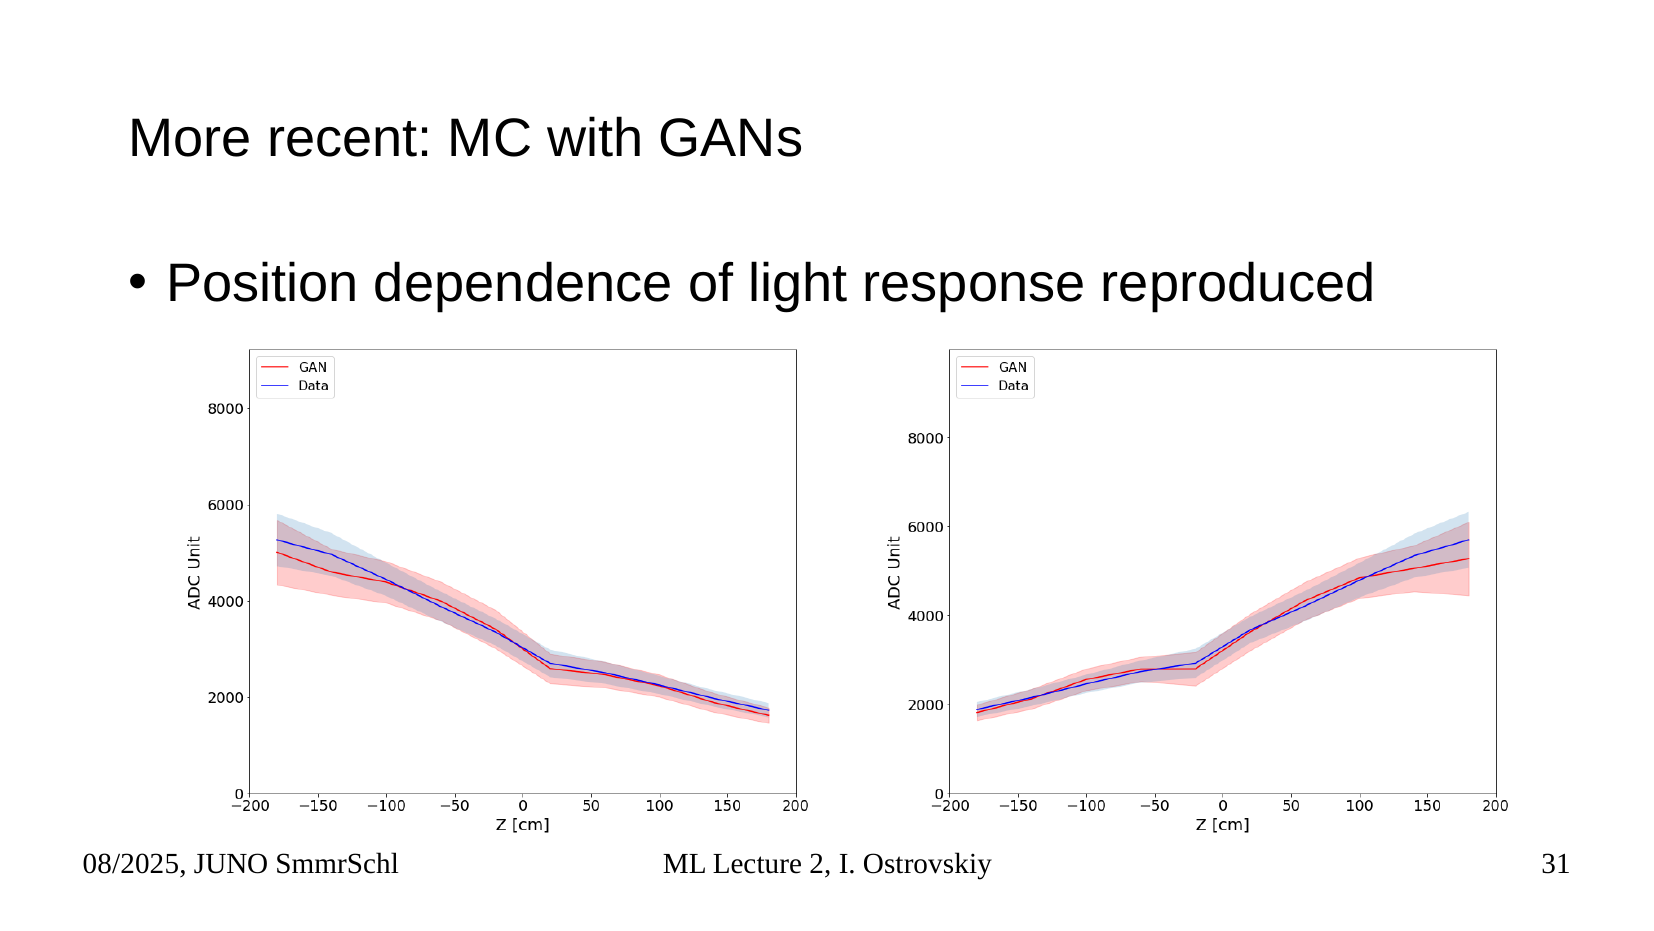

# More recent: MC with GANs
Position dependence of light response reproduced
08/2025, JUNO SmmrSchl
ML Lecture 2, I. Ostrovskiy
31